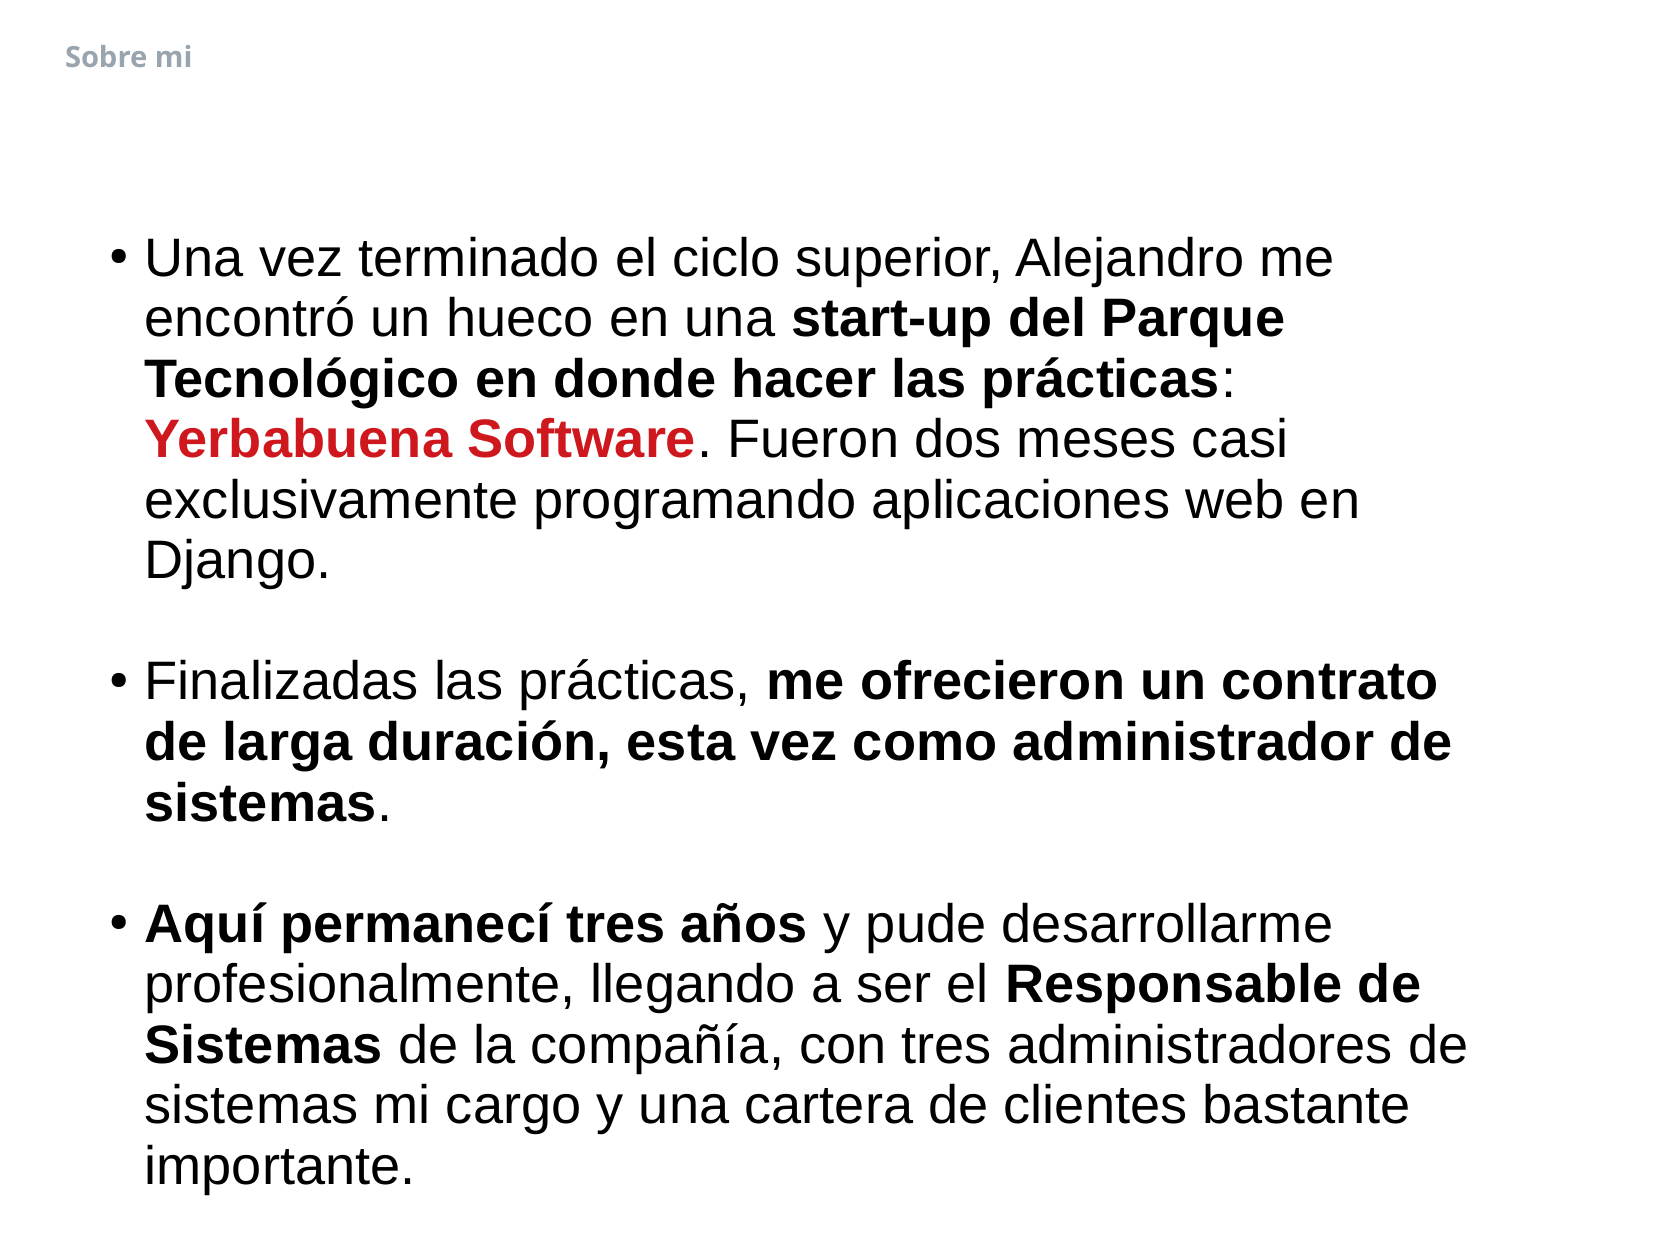

Sobre mi
Una vez terminado el ciclo superior, Alejandro me encontró un hueco en una start-up del Parque Tecnológico en donde hacer las prácticas: Yerbabuena Software. Fueron dos meses casi exclusivamente programando aplicaciones web en Django.
Finalizadas las prácticas, me ofrecieron un contrato de larga duración, esta vez como administrador de sistemas.
Aquí permanecí tres años y pude desarrollarme profesionalmente, llegando a ser el Responsable de Sistemas de la compañía, con tres administradores de sistemas mi cargo y una cartera de clientes bastante importante.